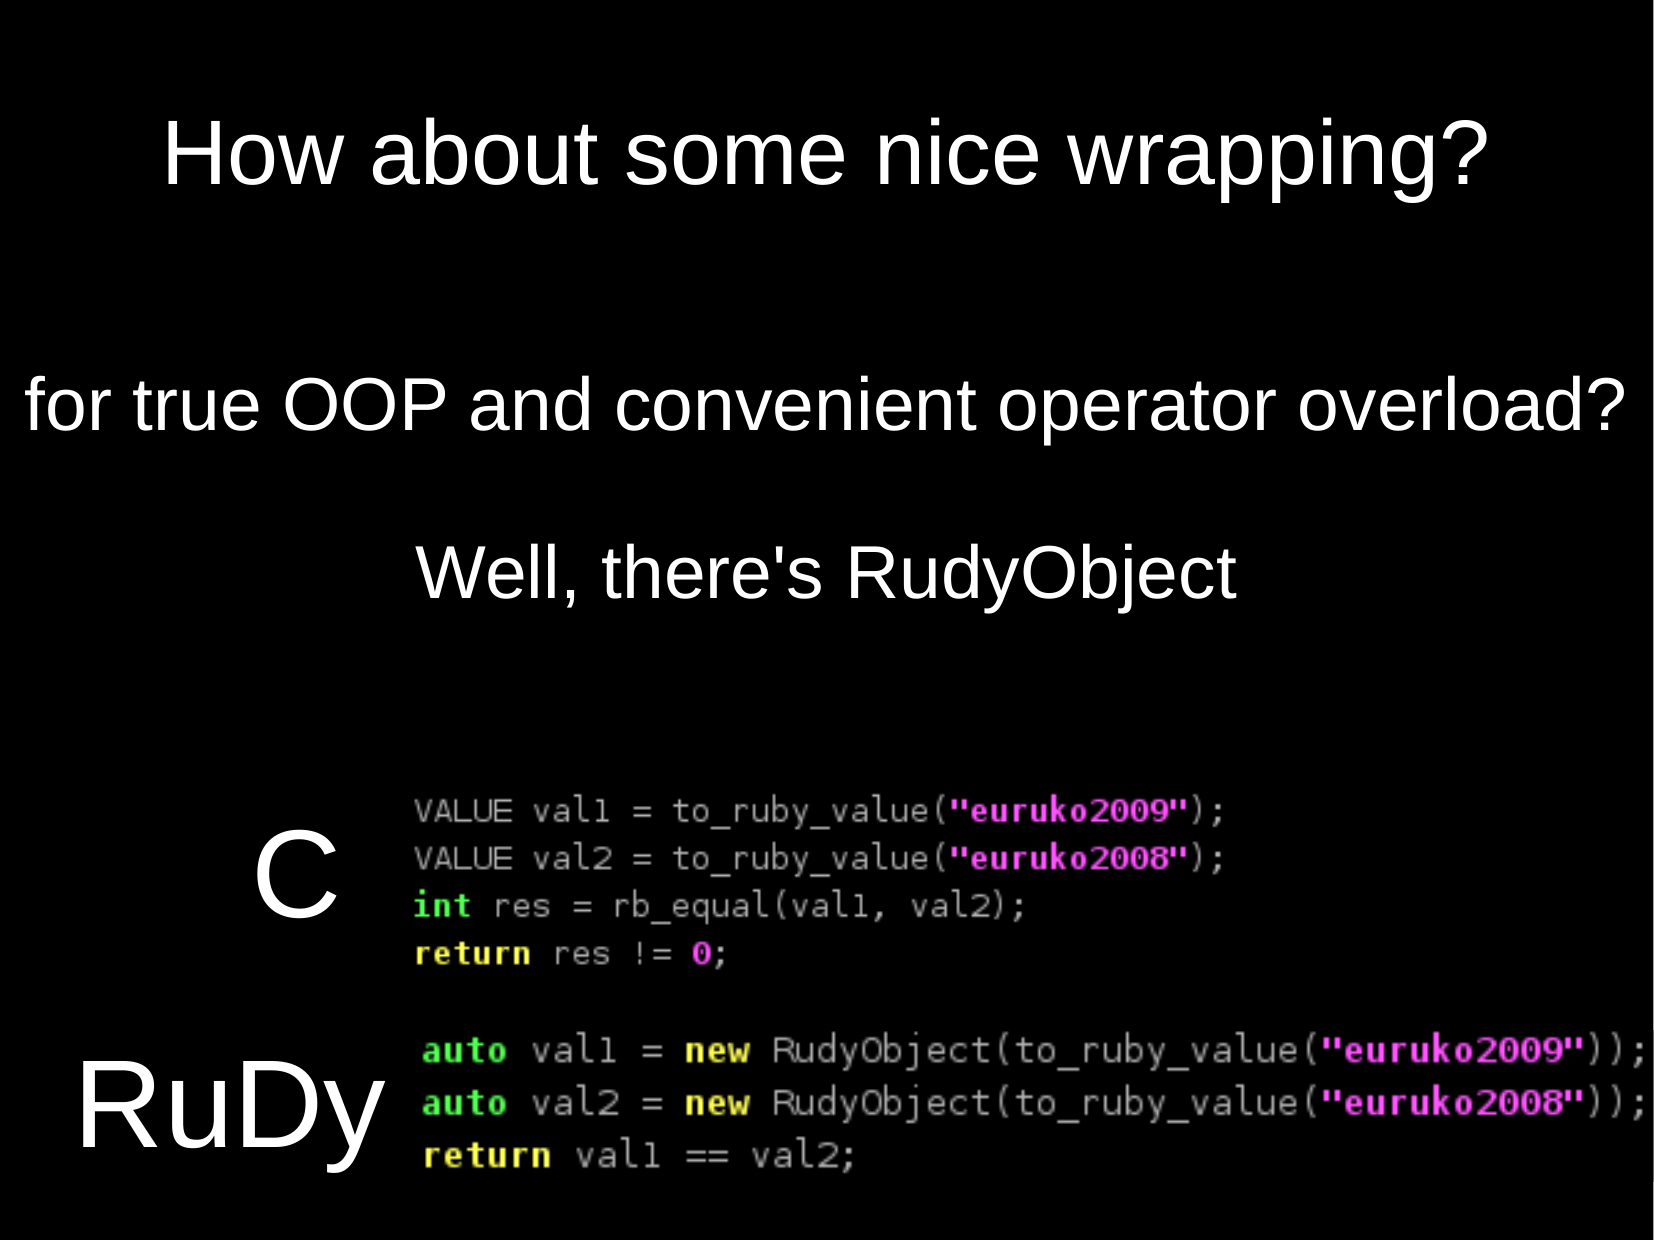

# How about some nice wrapping?
for true OOP and convenient operator overload?
Well, there's RudyObject
C
RuDy